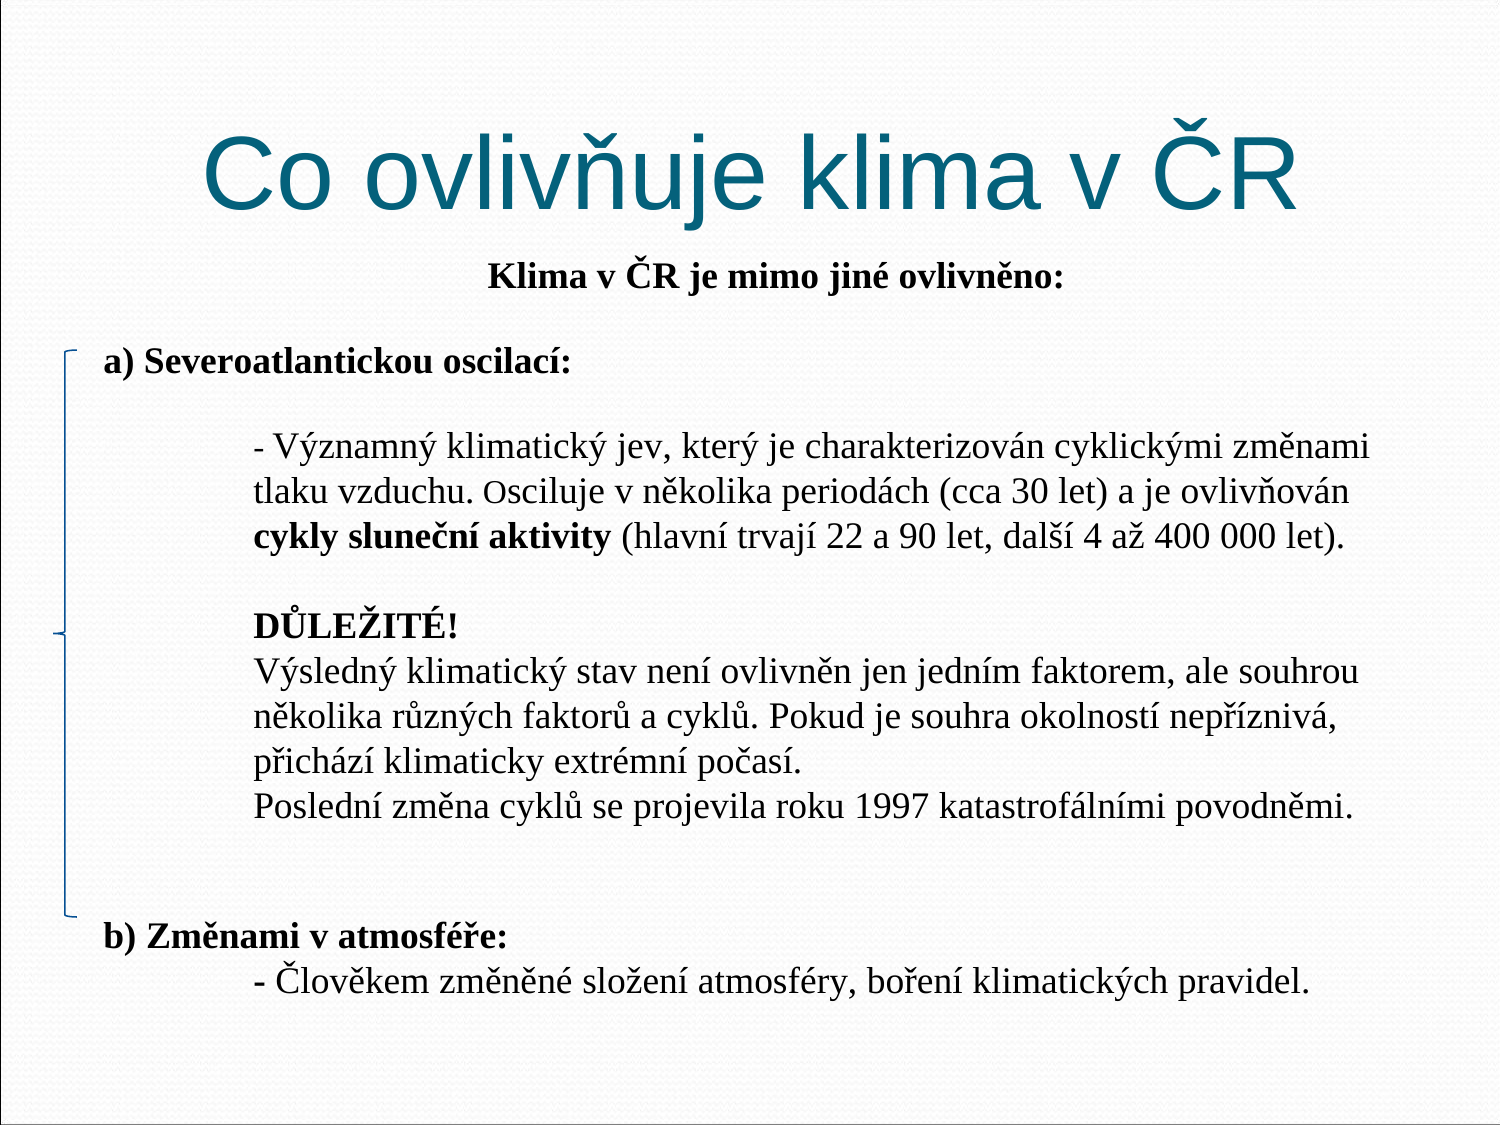

# Co ovlivňuje klima v ČR
Klima v ČR je mimo jiné ovlivněno:
a) Severoatlantickou oscilací:
	- Významný klimatický jev, který je charakterizován cyklickými změnami 	tlaku vzduchu. Osciluje v několika periodách (cca 30 let) a je ovlivňován 	cykly sluneční aktivity (hlavní trvají 22 a 90 let, další 4 až 400 000 let).
	DŮLEŽITÉ!
	Výsledný klimatický stav není ovlivněn jen jedním faktorem, ale souhrou 	několika různých faktorů a cyklů. Pokud je souhra okolností nepříznivá, 	přichází klimaticky extrémní počasí.
	Poslední změna cyklů se projevila roku 1997 katastrofálními povodněmi.
b) Změnami v atmosféře:
	- Člověkem změněné složení atmosféry, boření klimatických pravidel.